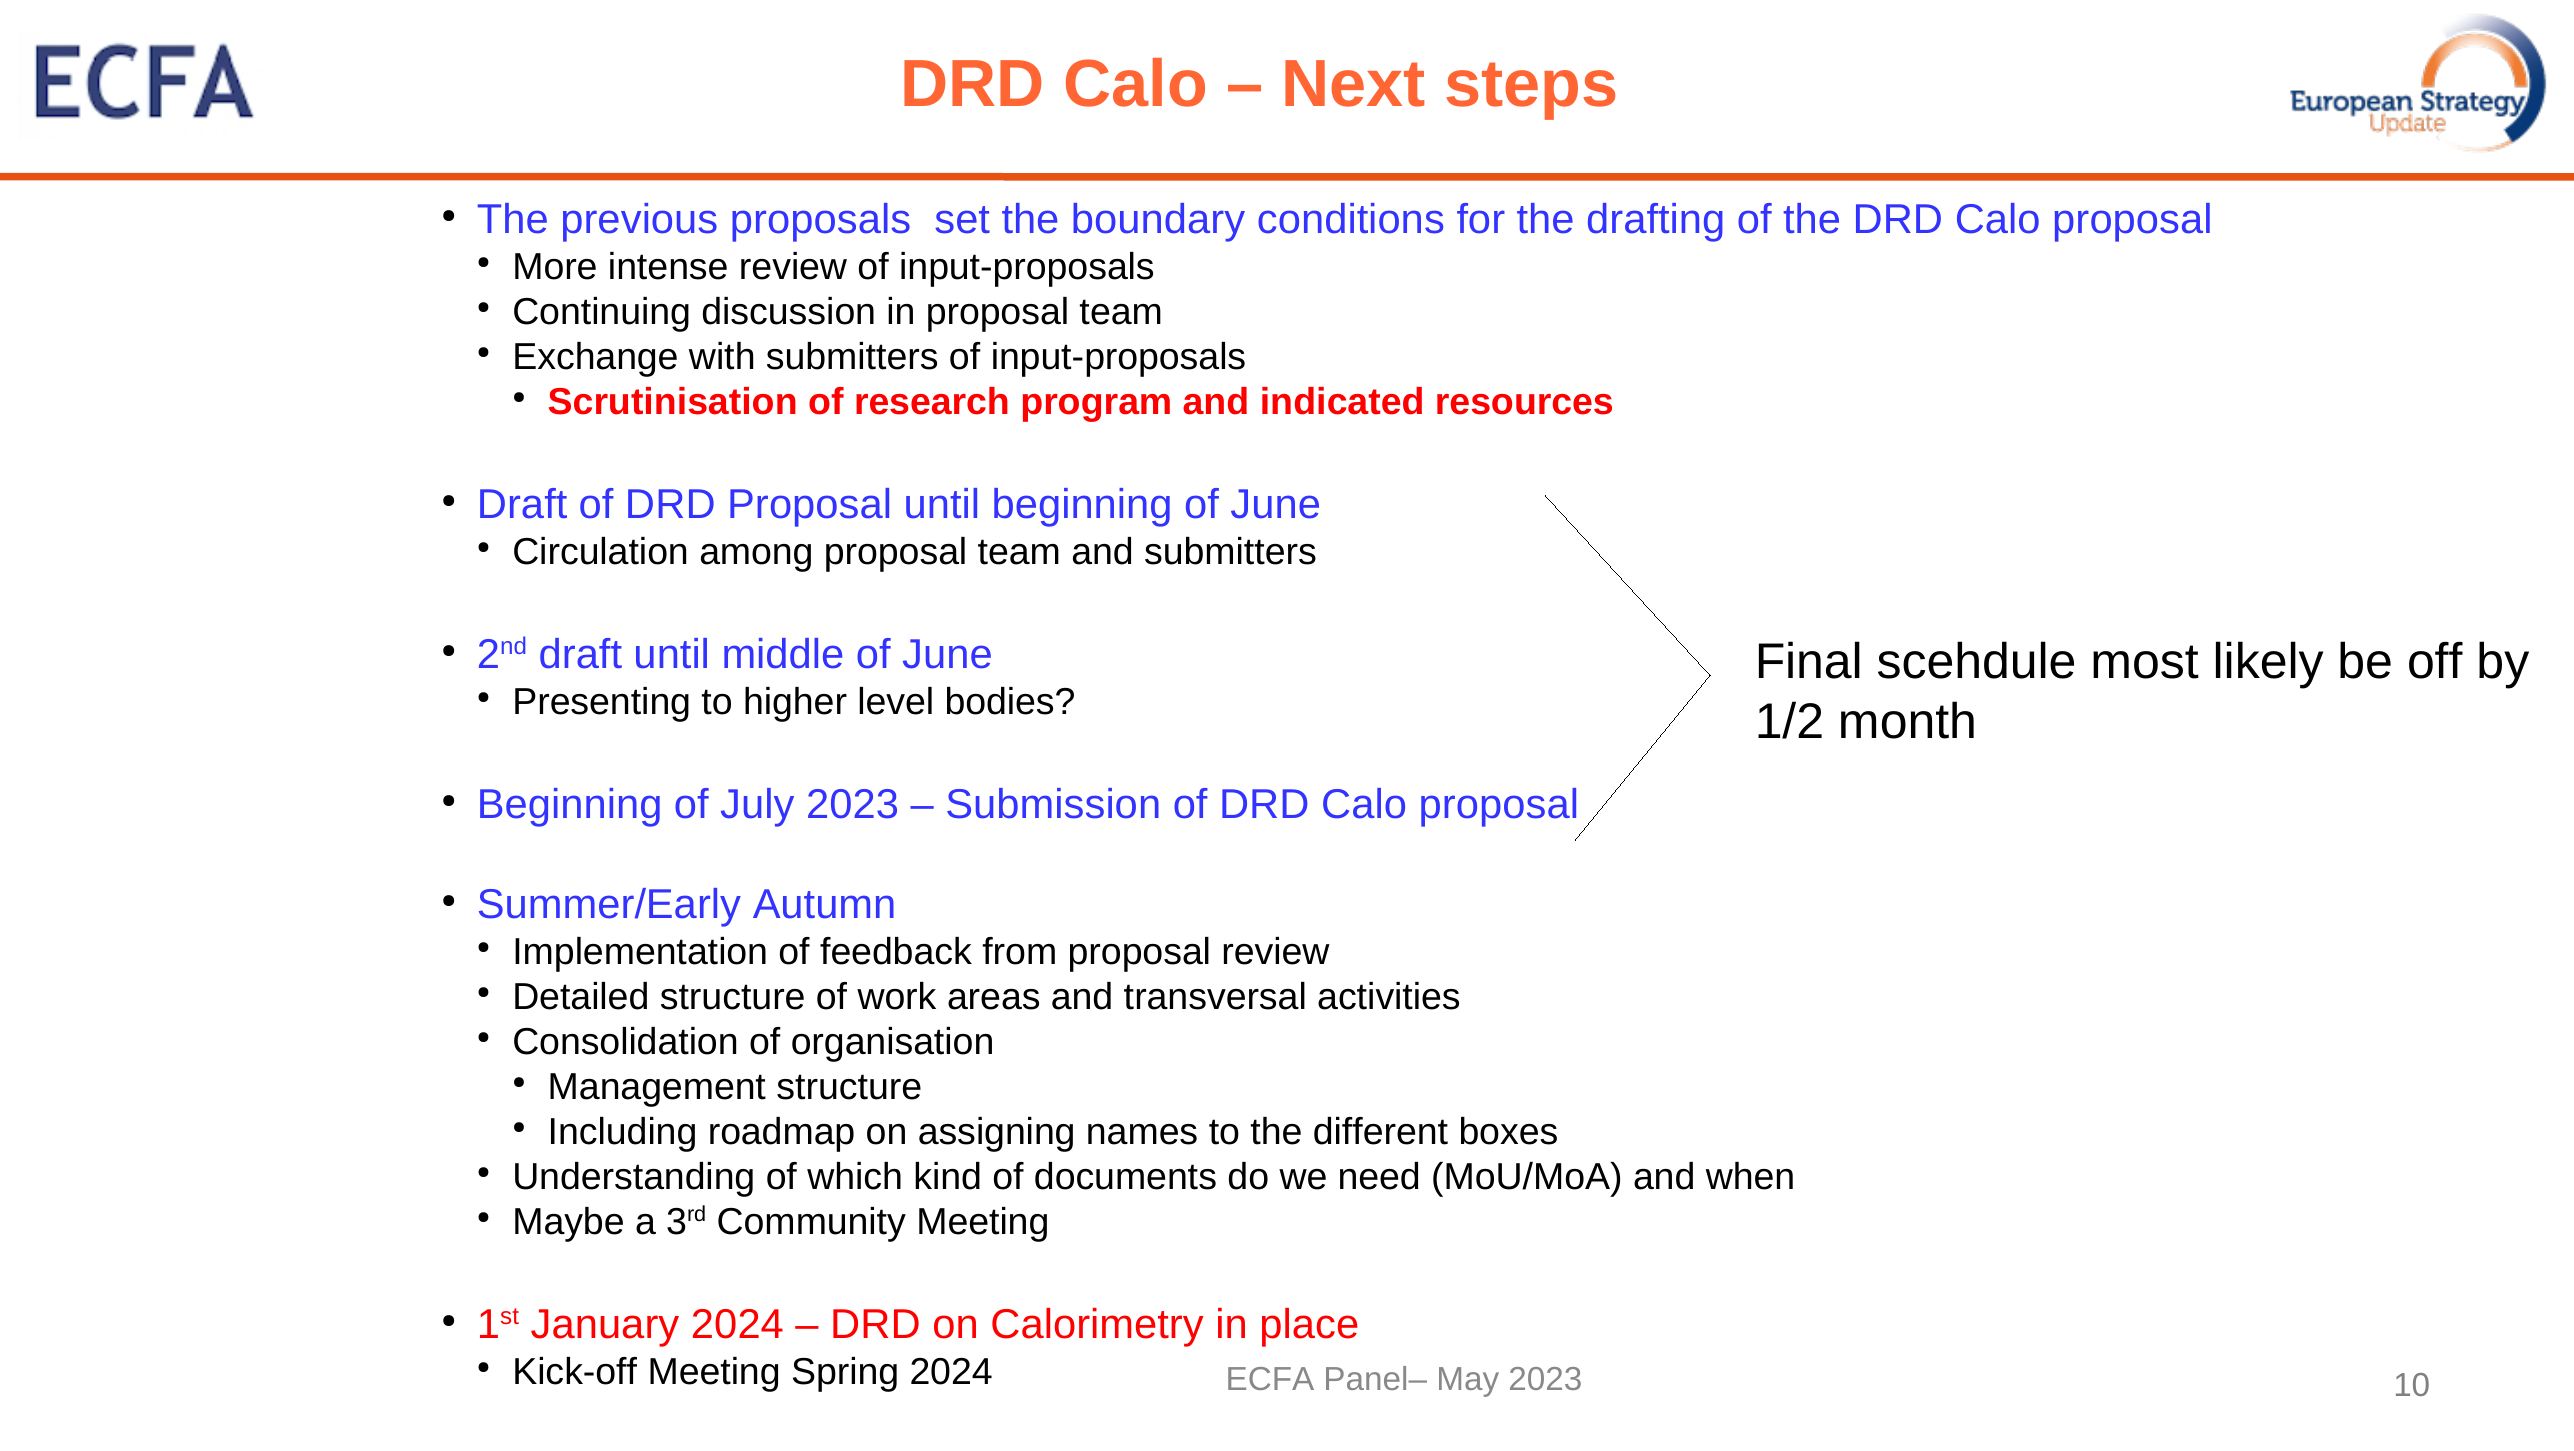

# DRD Calo – Next steps
The previous proposals set the boundary conditions for the drafting of the DRD Calo proposal
More intense review of input-proposals
Continuing discussion in proposal team
Exchange with submitters of input-proposals
Scrutinisation of research program and indicated resources
Draft of DRD Proposal until beginning of June
Circulation among proposal team and submitters
2nd draft until middle of June
Presenting to higher level bodies?
Beginning of July 2023 – Submission of DRD Calo proposal
Summer/Early Autumn
Implementation of feedback from proposal review
Detailed structure of work areas and transversal activities
Consolidation of organisation
Management structure
Including roadmap on assigning names to the different boxes
Understanding of which kind of documents do we need (MoU/MoA) and when
Maybe a 3rd Community Meeting
1st January 2024 – DRD on Calorimetry in place
Kick-off Meeting Spring 2024
Final scehdule most likely be off by
1/2 month
10